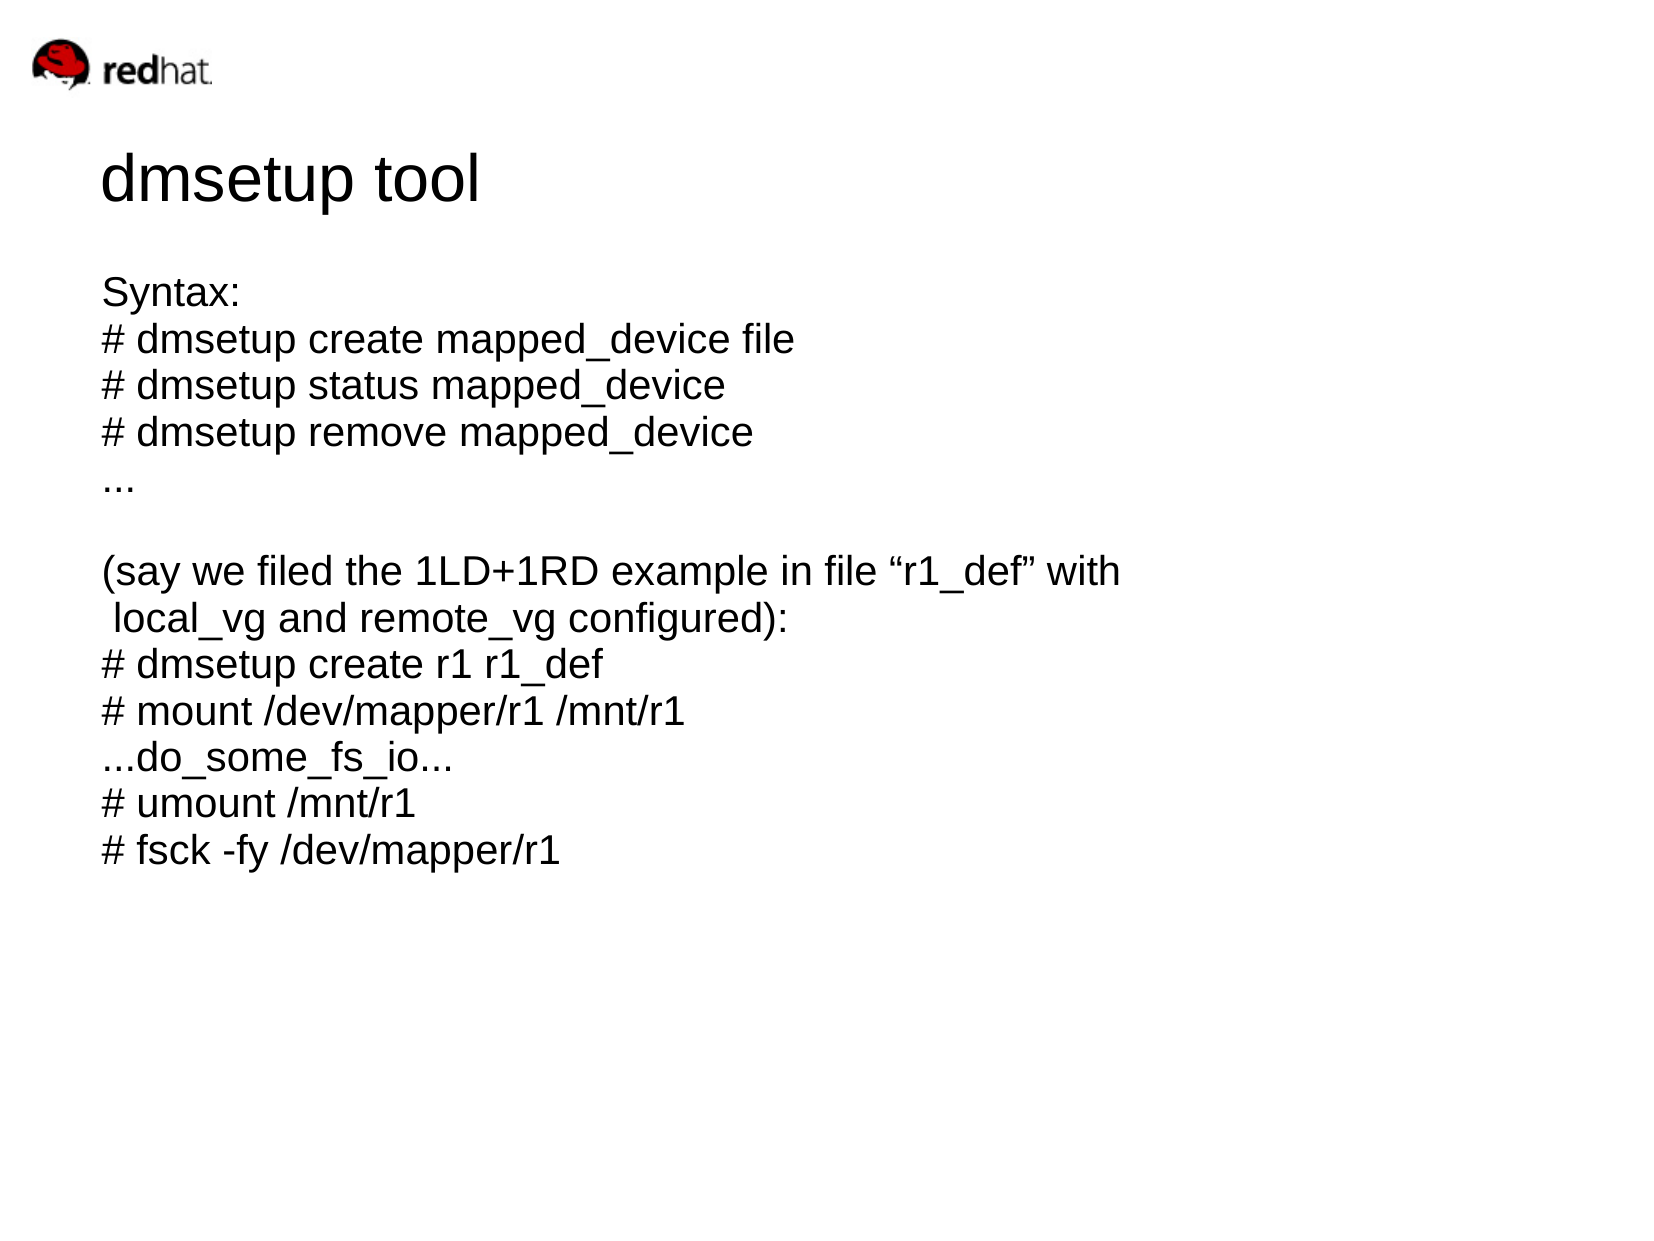

# dmsetup tool
Syntax:
# dmsetup create mapped_device file
# dmsetup status mapped_device
# dmsetup remove mapped_device
...
(say we filed the 1LD+1RD example in file “r1_def” with
 local_vg and remote_vg configured):
# dmsetup create r1 r1_def
# mount /dev/mapper/r1 /mnt/r1
...do_some_fs_io...
# umount /mnt/r1
# fsck -fy /dev/mapper/r1